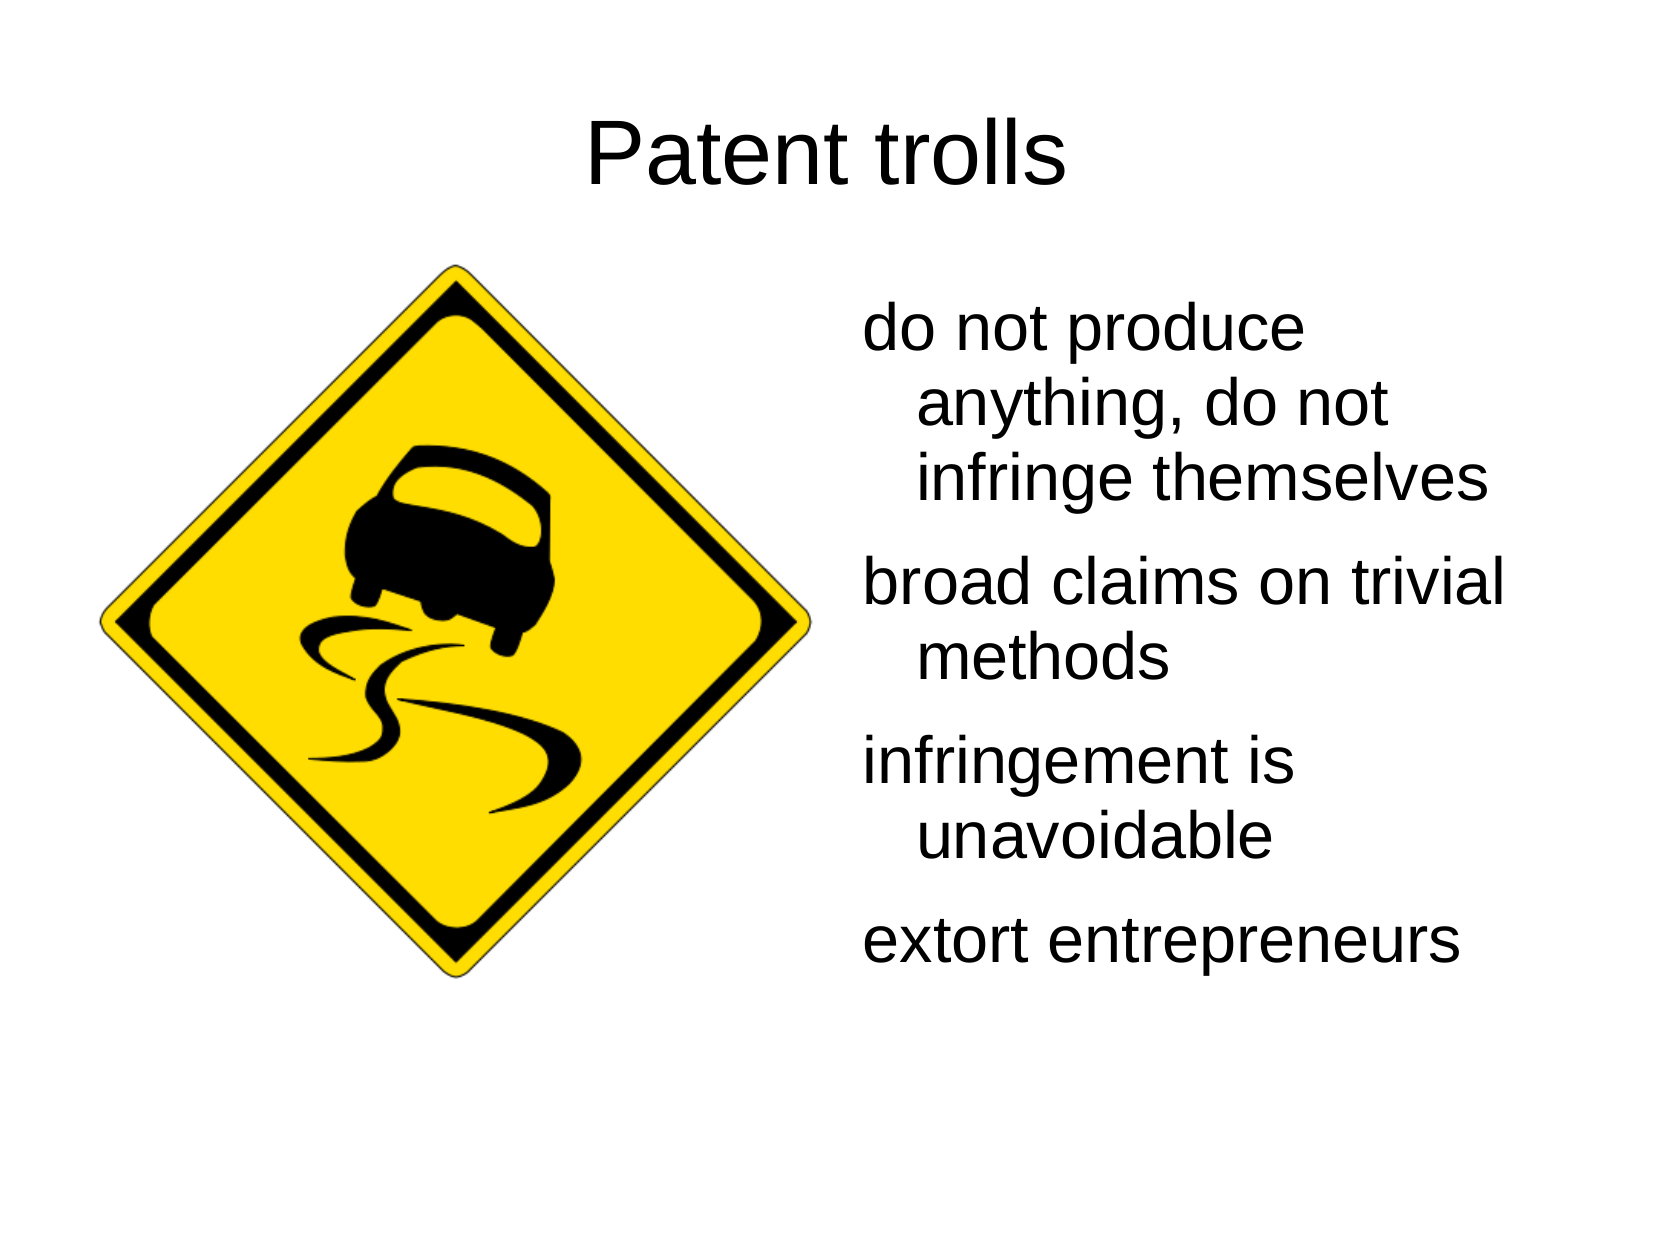

# Patent trolls
do not produce anything, do not infringe themselves
broad claims on trivial methods
infringement is unavoidable
extort entrepreneurs